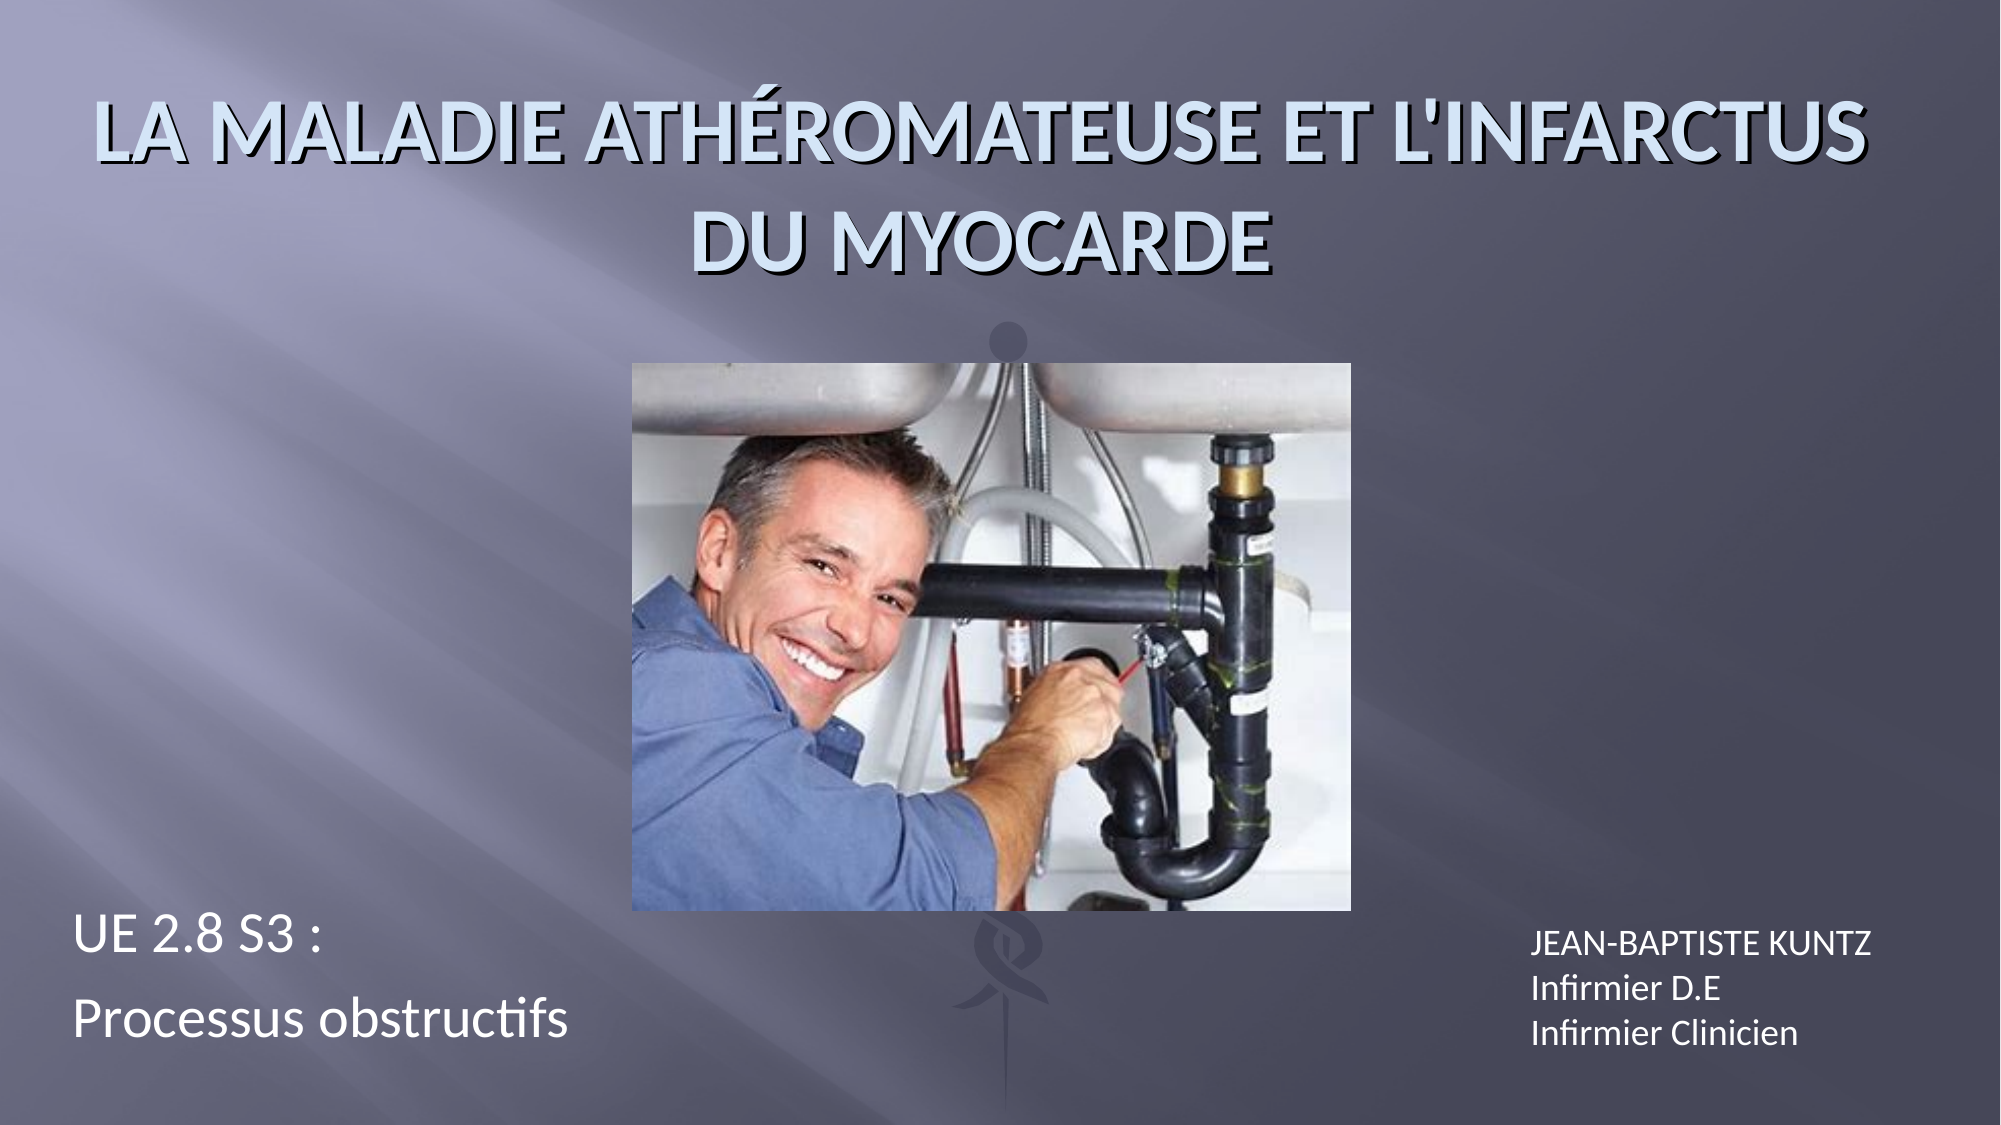

La maladie athéromateuse et l'infarctus du myocarde
# UE 2.8 S3 :
Processus obstructifs
JEAN-BAPTISTE KUNTZ
Infirmier D.E
Infirmier Clinicien